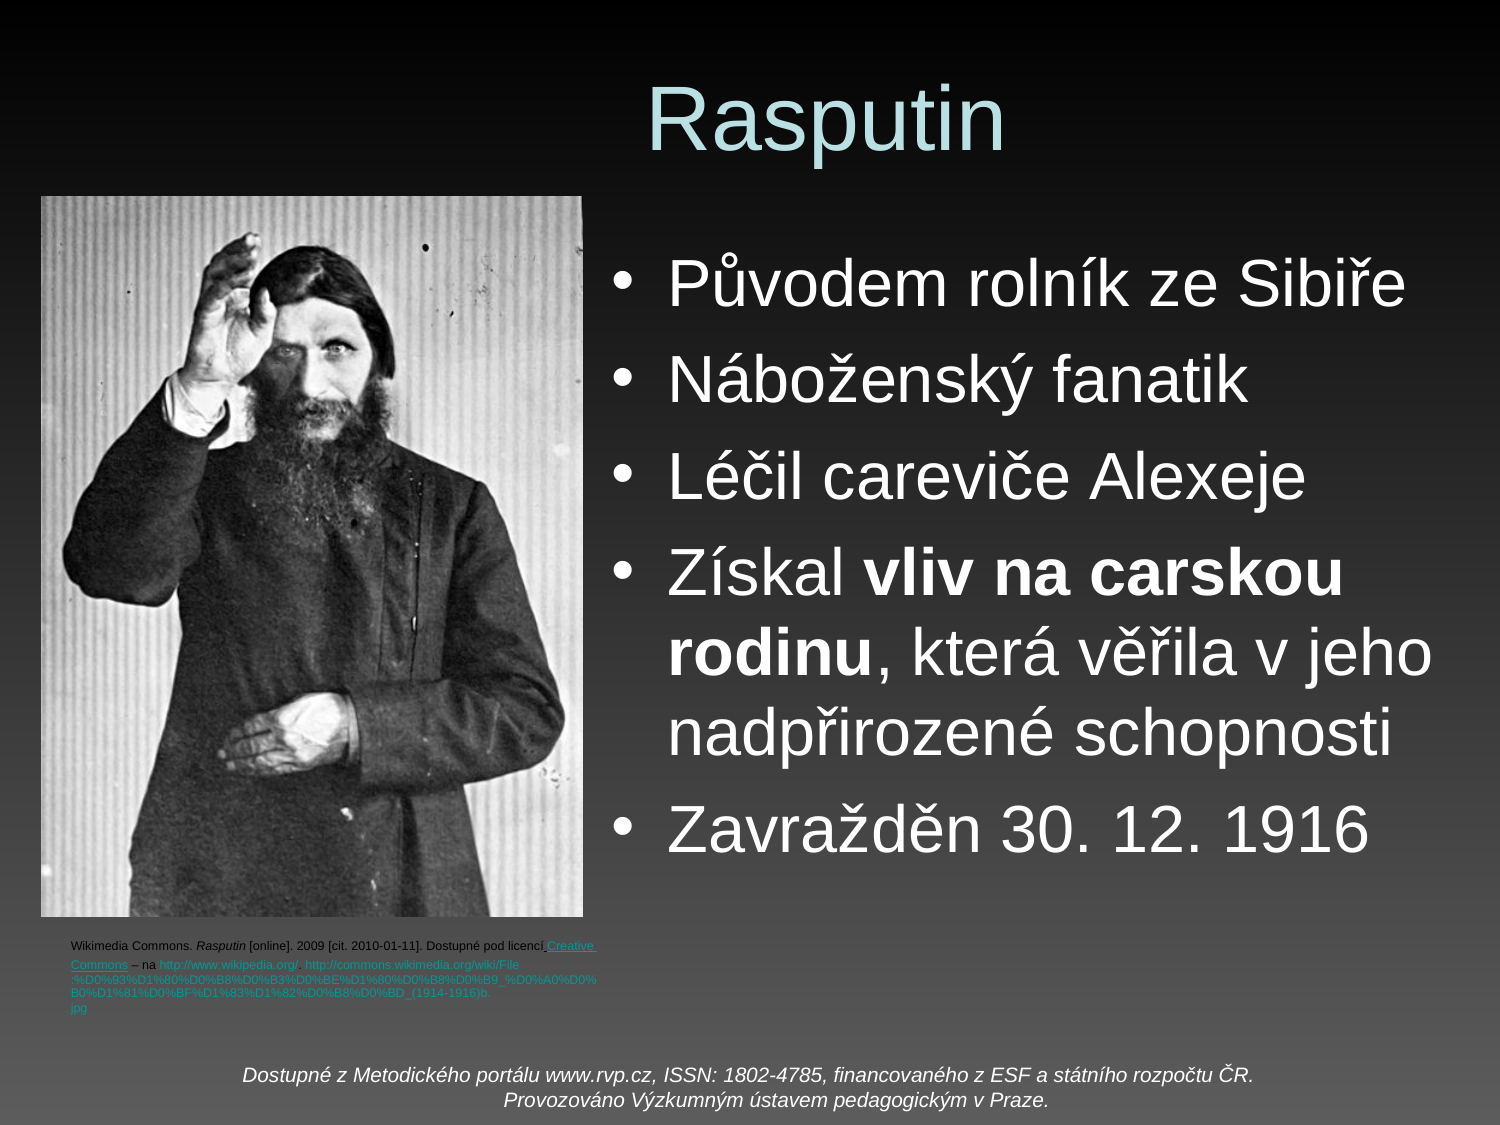

# Rasputin
Původem rolník ze Sibiře
Náboženský fanatik
Léčil careviče Alexeje
Získal vliv na carskou rodinu, která věřila v jeho nadpřirozené schopnosti
Zavražděn 30. 12. 1916
	Wikimedia Commons. Rasputin [online]. 2009 [cit. 2010-01-11]. Dostupné pod licencí Creative Commons – na http://www.wikipedia.org/. http://commons.wikimedia.org/wiki/File:%D0%93%D1%80%D0%B8%D0%B3%D0%BE%D1%80%D0%B8%D0%B9_%D0%A0%D0%B0%D1%81%D0%BF%D1%83%D1%82%D0%B8%D0%BD_(1914-1916)b.jpg
Dostupné z Metodického portálu www.rvp.cz, ISSN: 1802-4785, financovaného z ESF a státního rozpočtu ČR.
Provozováno Výzkumným ústavem pedagogickým v Praze.